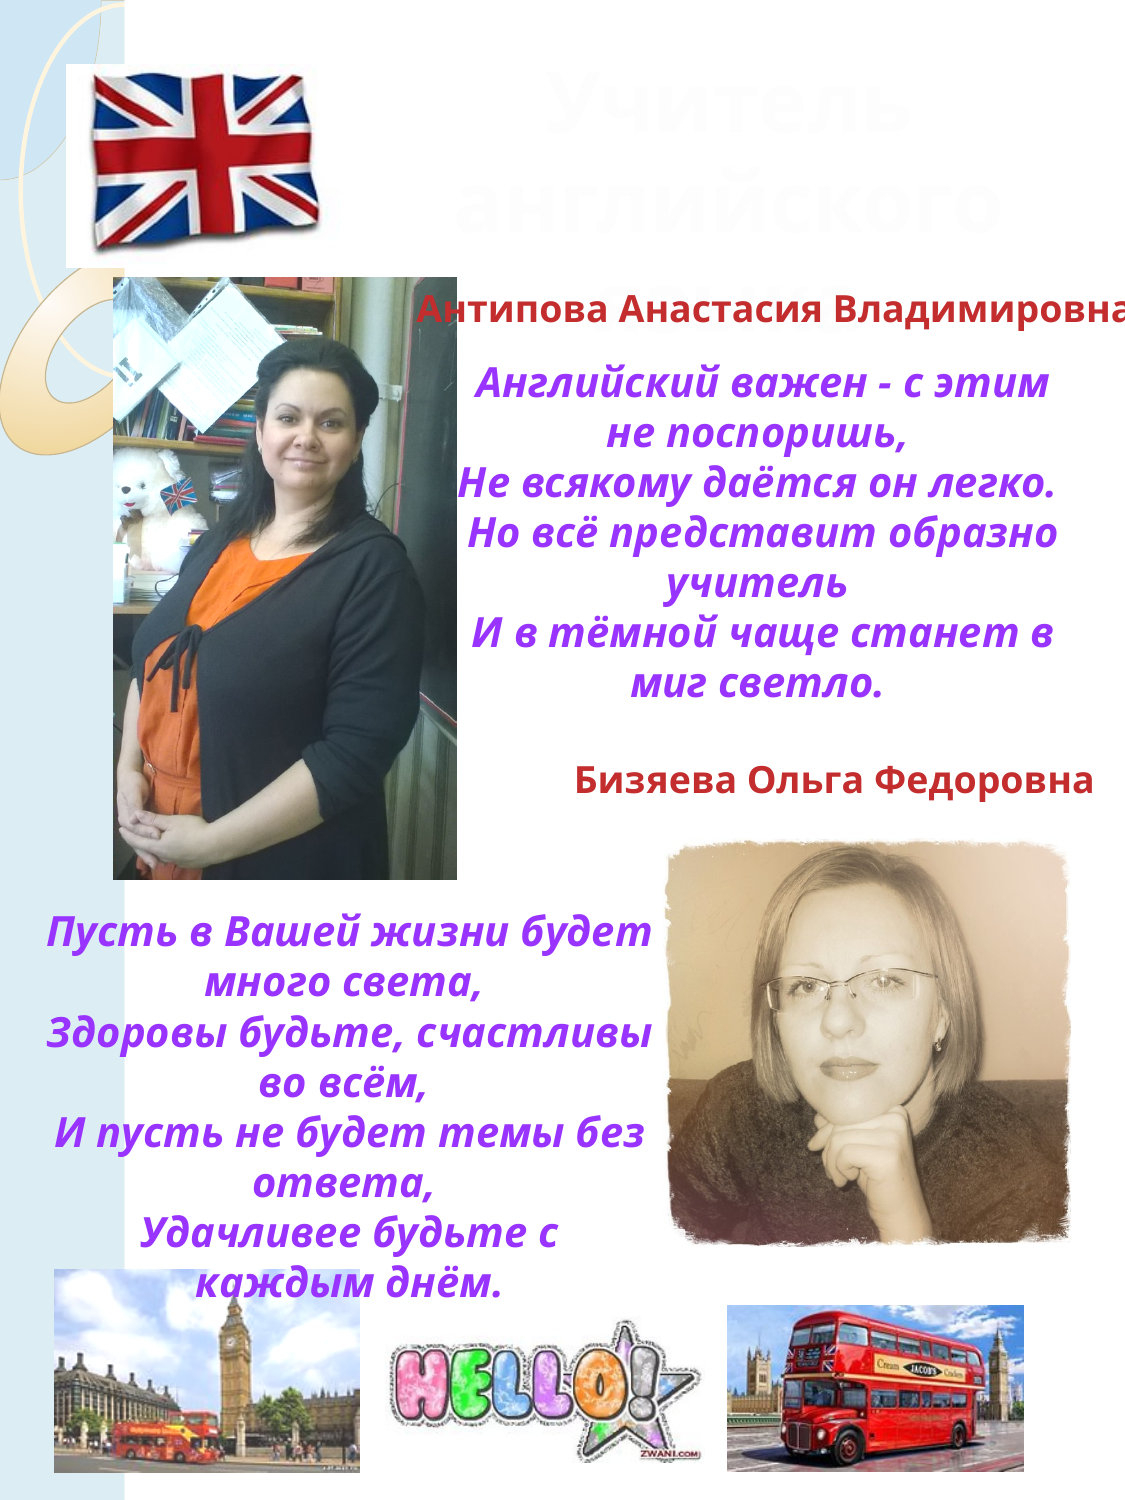

Учитель английского языка
Антипова Анастасия Владимировна
Английский важен - с этим не поспоришь,
Не всякому даётся он легко.
Но всё представит образно учитель
И в тёмной чаще станет в миг светло.
Бизяева Ольга Федоровна
Пусть в Вашей жизни будет много света,
Здоровы будьте, счастливы во всём,
И пусть не будет темы без ответа,
Удачливее будьте с каждым днём.